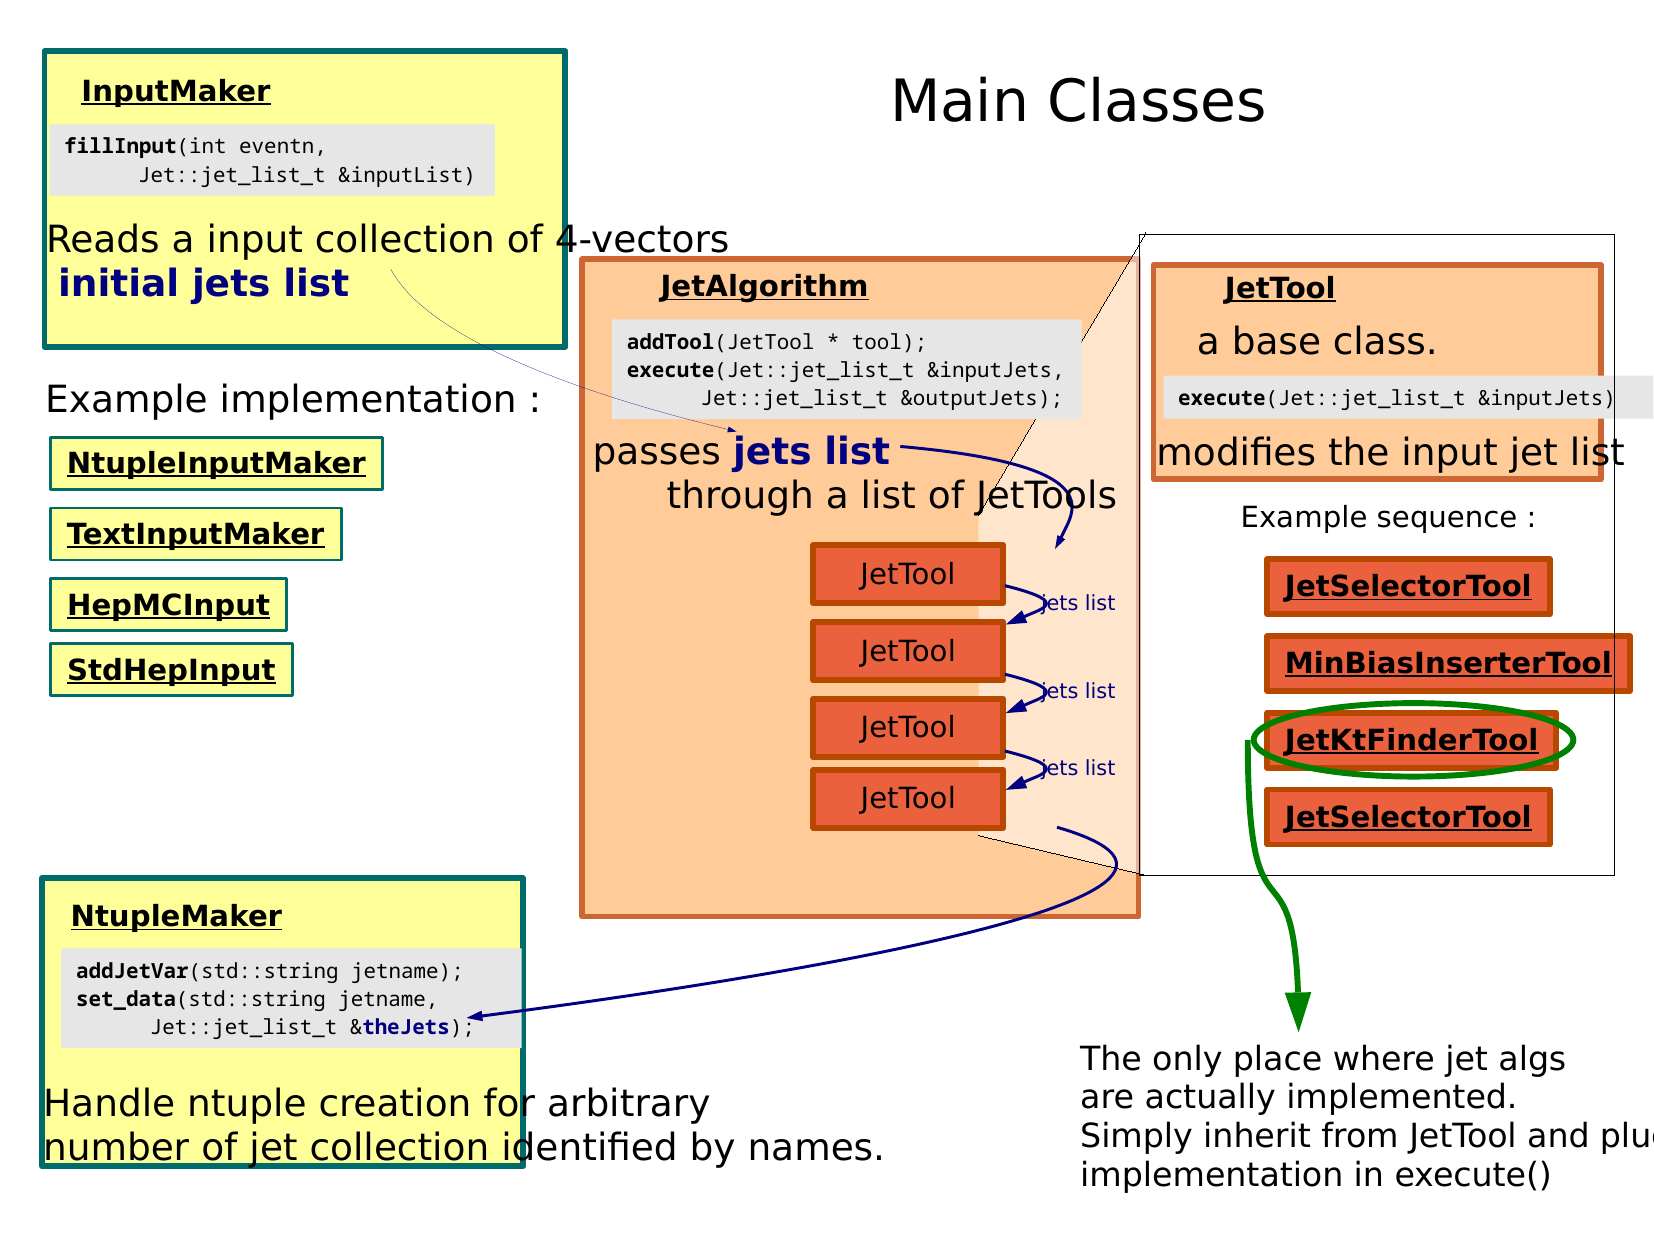

Main Classes
InputMaker
fillInput(int eventn,
	Jet::jet_list_t &inputList)
Reads a input collection of 4-vectors
 initial jets list
JetAlgorithm
JetTool
a base class.
addTool(JetTool * tool);
execute(Jet::jet_list_t &inputJets,
	Jet::jet_list_t &outputJets);
Example implementation :
execute(Jet::jet_list_t &inputJets)
passes jets list
	through a list of JetTools
modifies the input jet list
NtupleInputMaker
Example sequence :
TextInputMaker
JetTool
JetTool
JetTool
JetTool
JetSelectorTool
HepMCInput
jets list
MinBiasInserterTool
StdHepInput
jets list
JetKtFinderTool
jets list
JetSelectorTool
NtupleMaker
addJetVar(std::string jetname);
set_data(std::string jetname,
	Jet::jet_list_t &theJets);
The only place where jet algs
are actually implemented.
Simply inherit from JetTool and plug
implementation in execute()
Handle ntuple creation for arbitrary
number of jet collection identified by names.